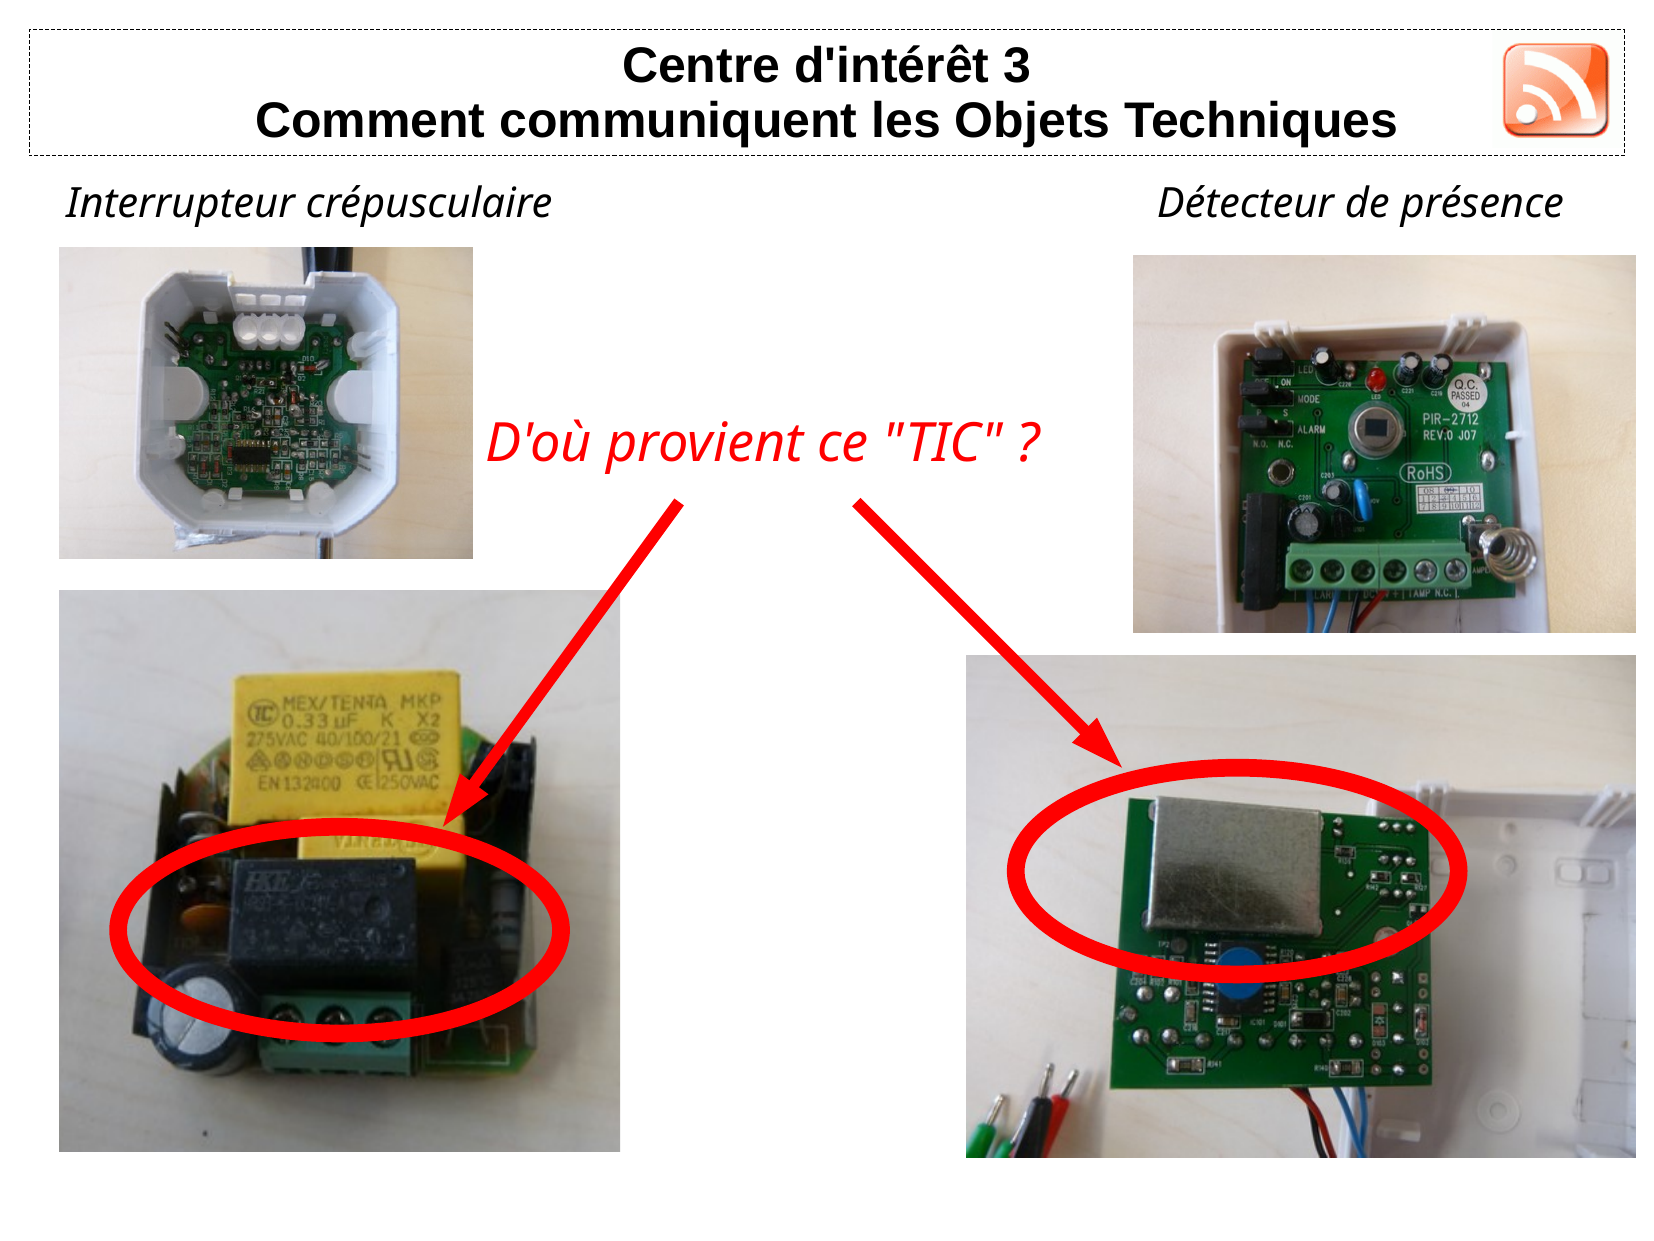

Centre d'intérêt 3
Comment communiquent les Objets Techniques
Interrupteur crépusculaire
Détecteur de présence
D'où provient ce "TIC" ?